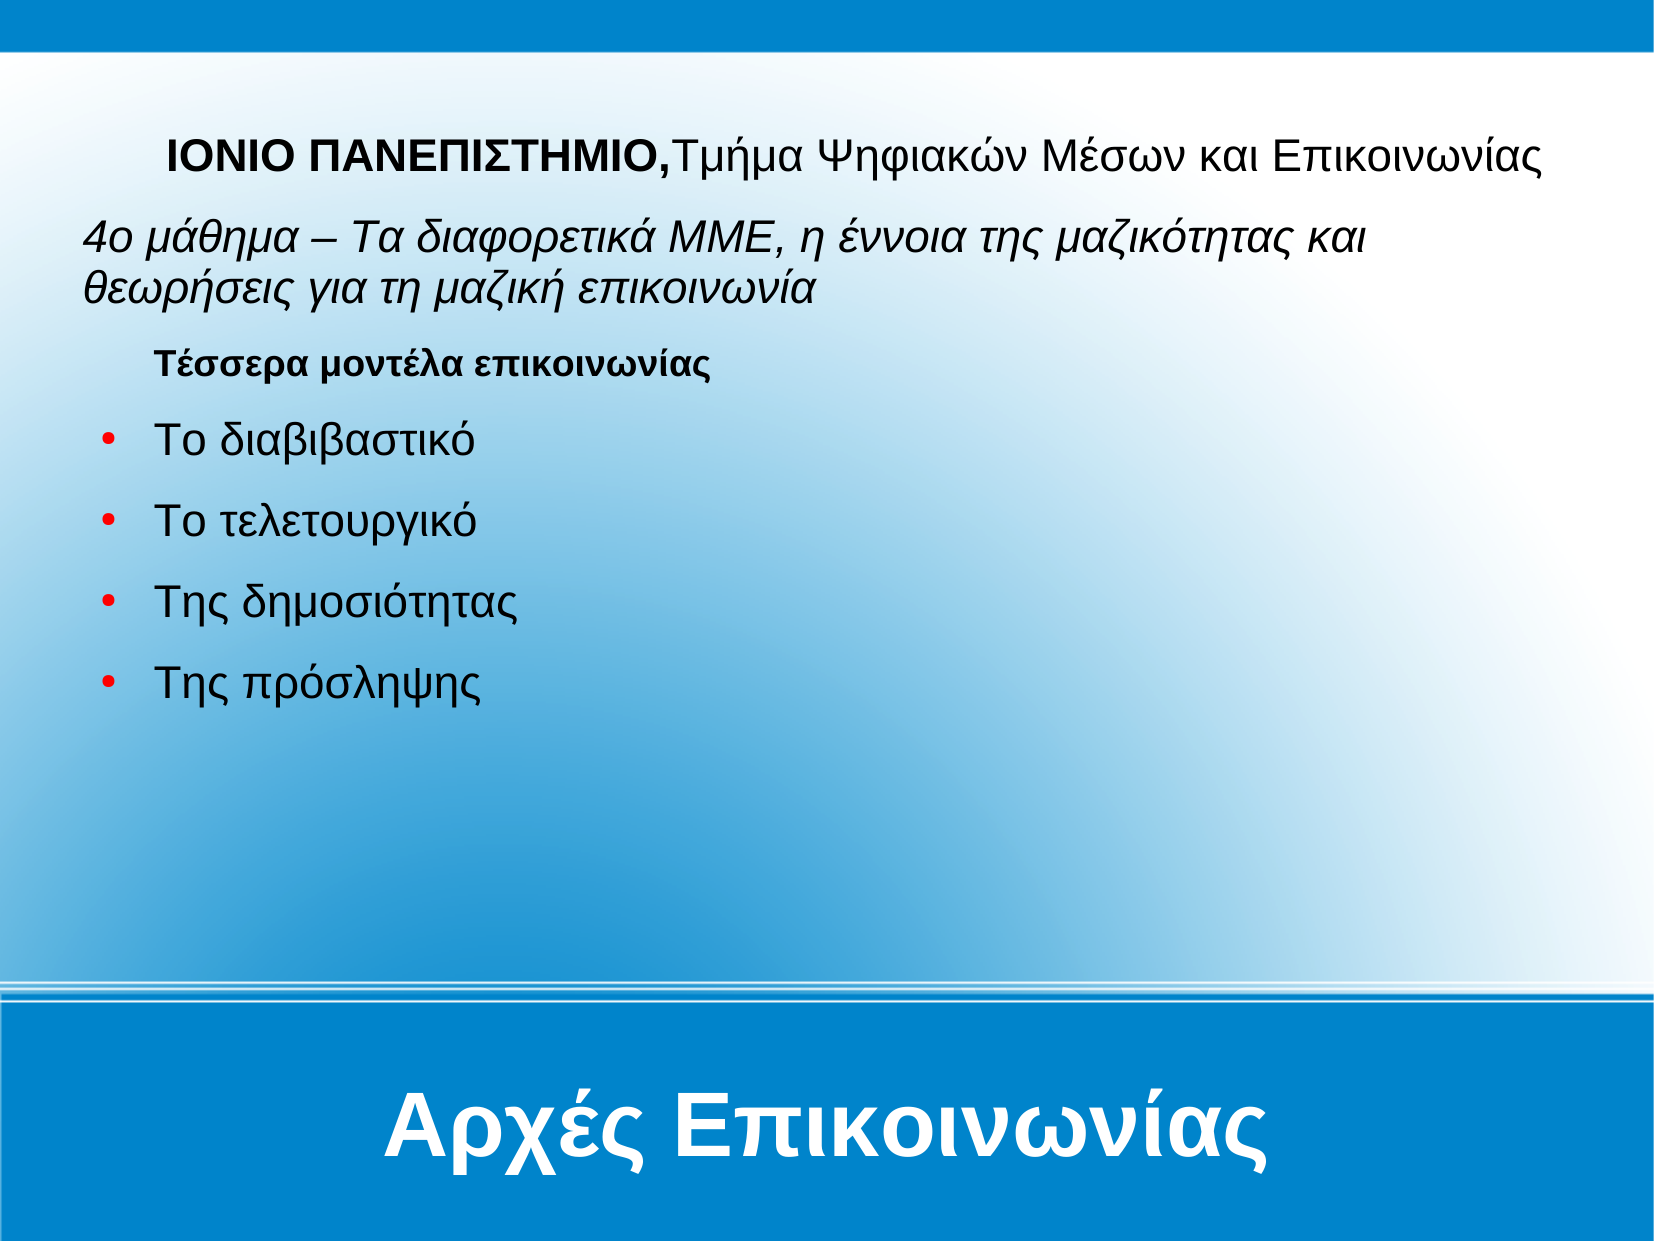

ΙΟΝΙΟ ΠΑΝΕΠΙΣΤΗΜΙΟ,Τμήμα Ψηφιακών Μέσων και Επικοινωνίας
4ο μάθημα – Τα διαφορετικά ΜΜΕ, η έννοια της μαζικότητας και θεωρήσεις για τη μαζική επικοινωνία
Τέσσερα μοντέλα επικοινωνίας
Το διαβιβαστικό
Το τελετουργικό
Της δημοσιότητας
Της πρόσληψης
# Αρχές Επικοινωνίας